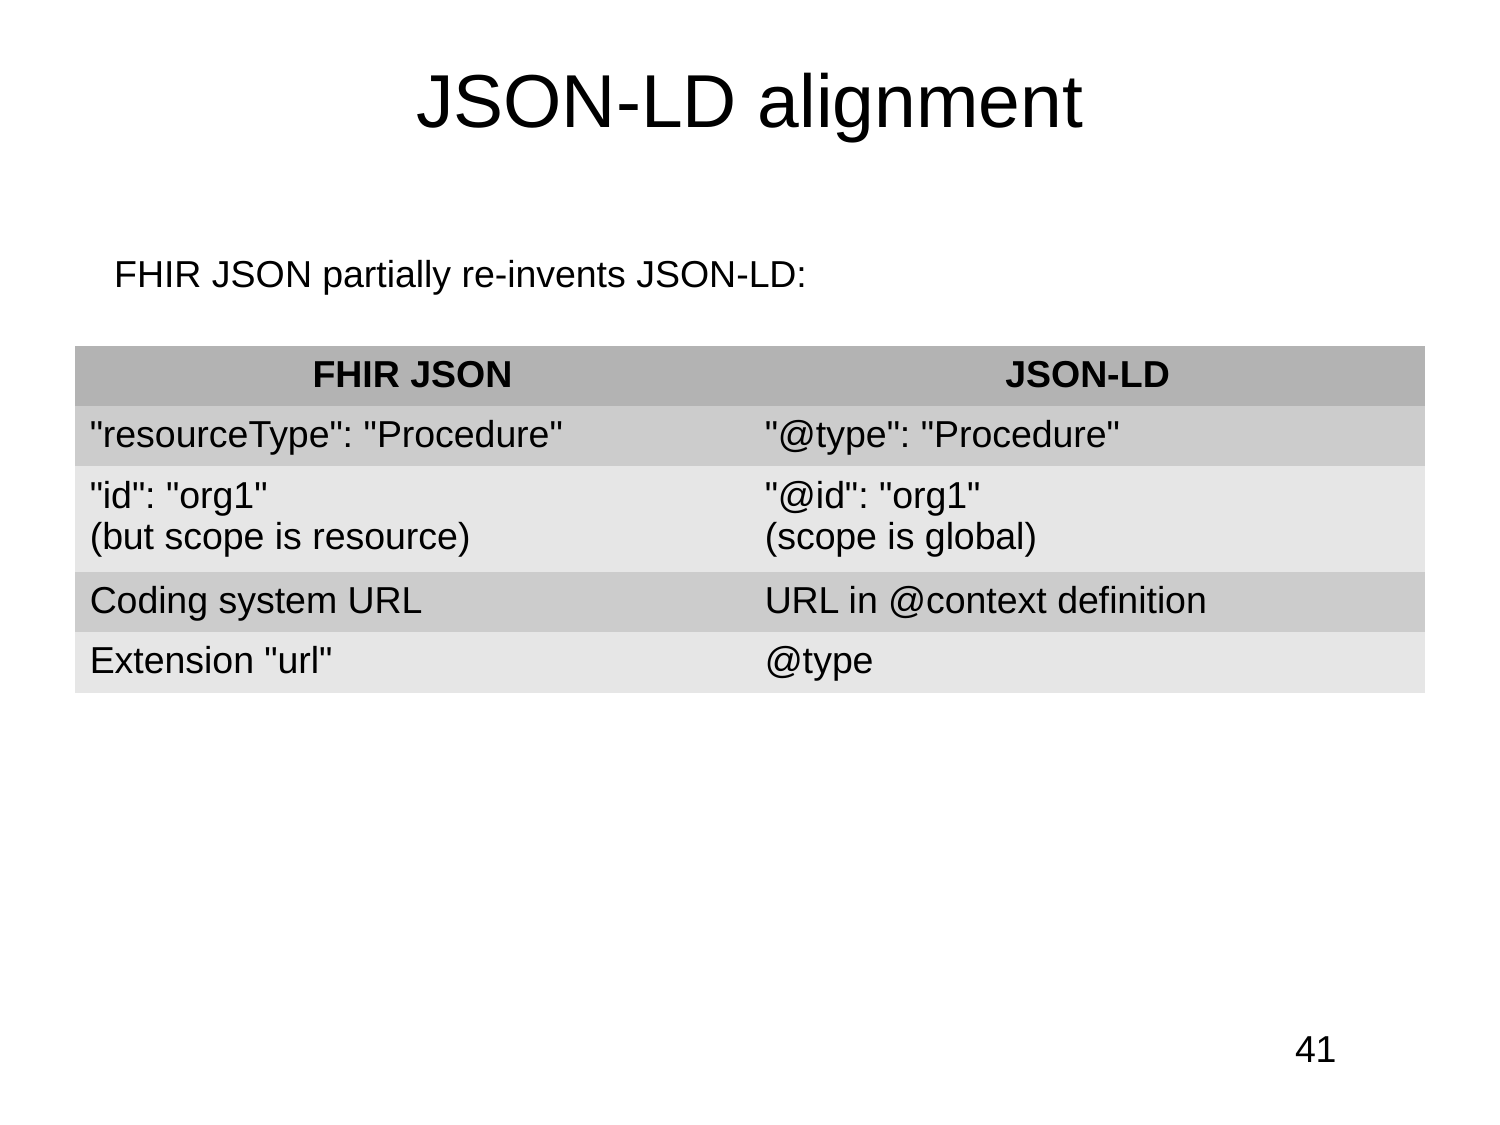

# JSON-LD alignment
FHIR JSON partially re-invents JSON-LD:
| FHIR JSON | JSON-LD |
| --- | --- |
| "resourceType": "Procedure" | "@type": "Procedure" |
| "id": "org1" (but scope is resource) | "@id": "org1" (scope is global) |
| Coding system URL | URL in @context definition |
| Extension "url" | @type |
41